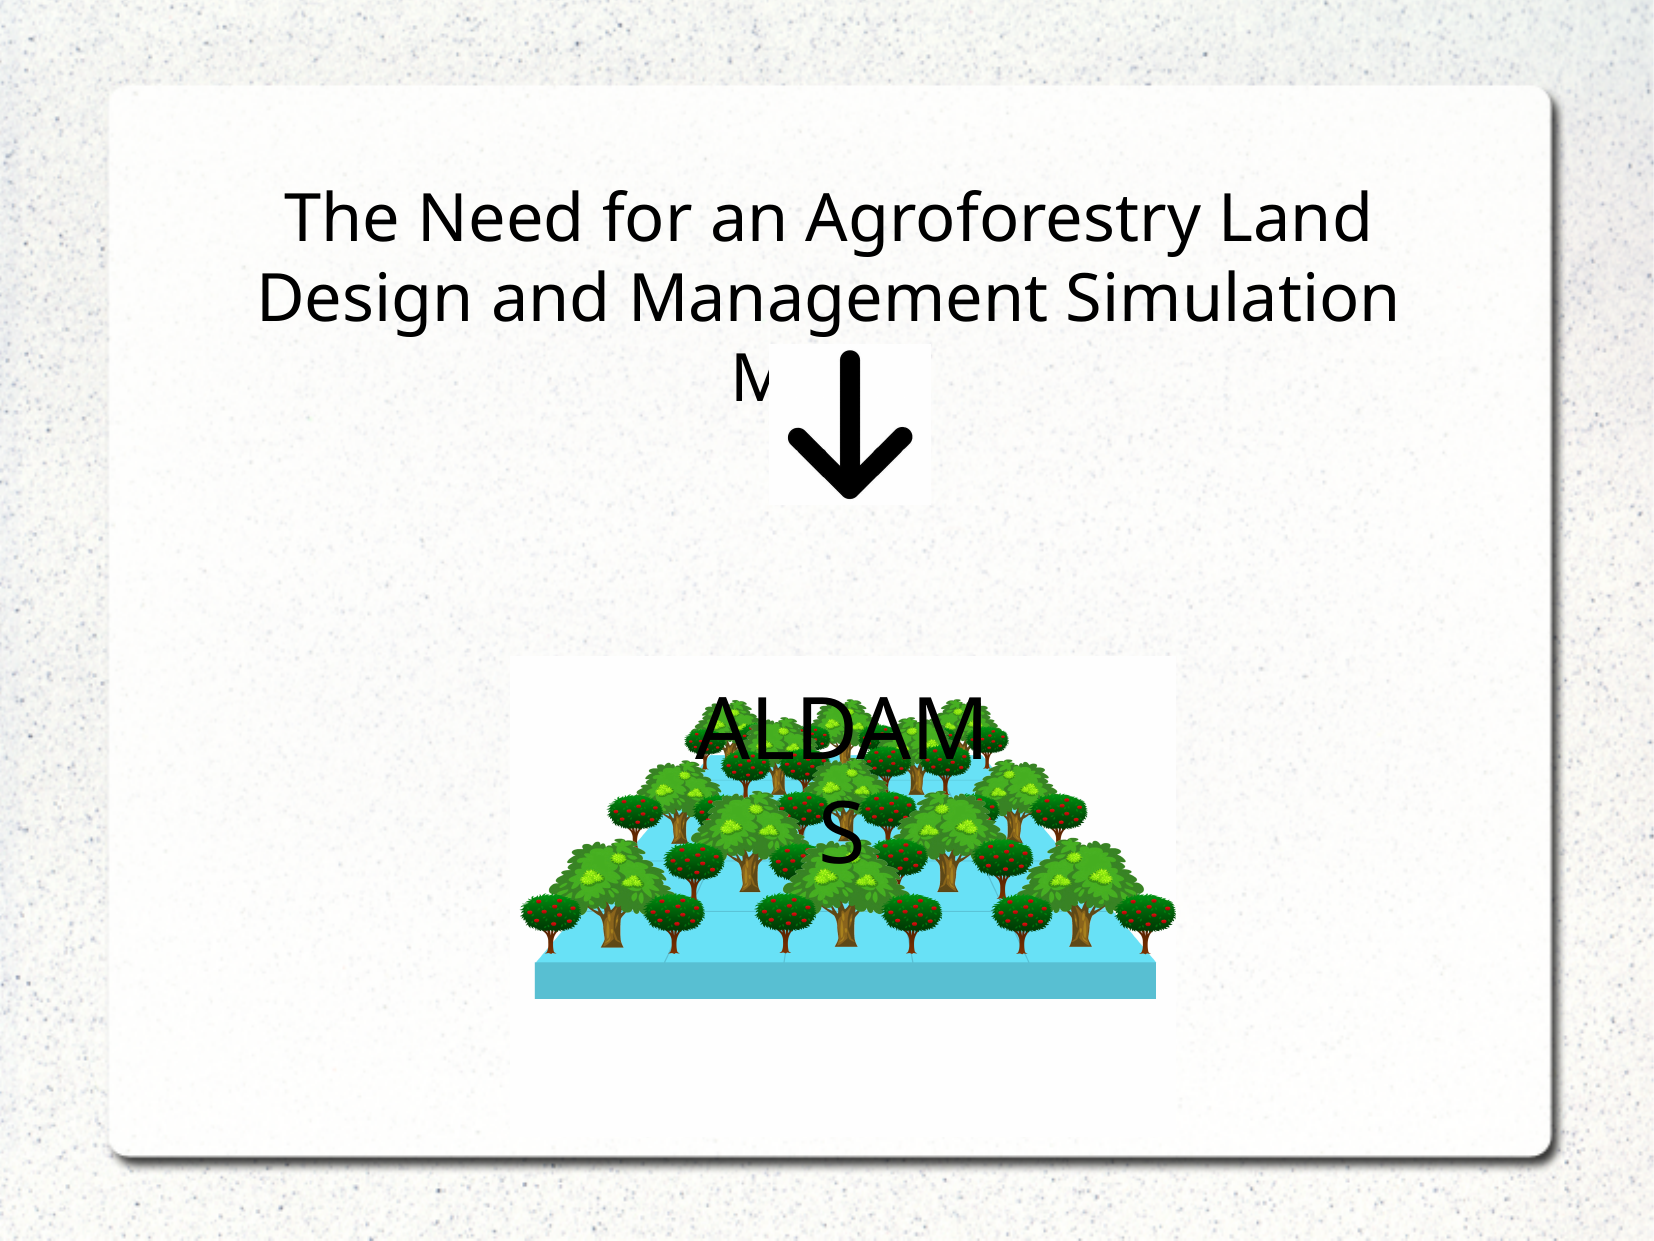

The Need for an Agroforestry Land Design and Management Simulation Model
 ALDAMS